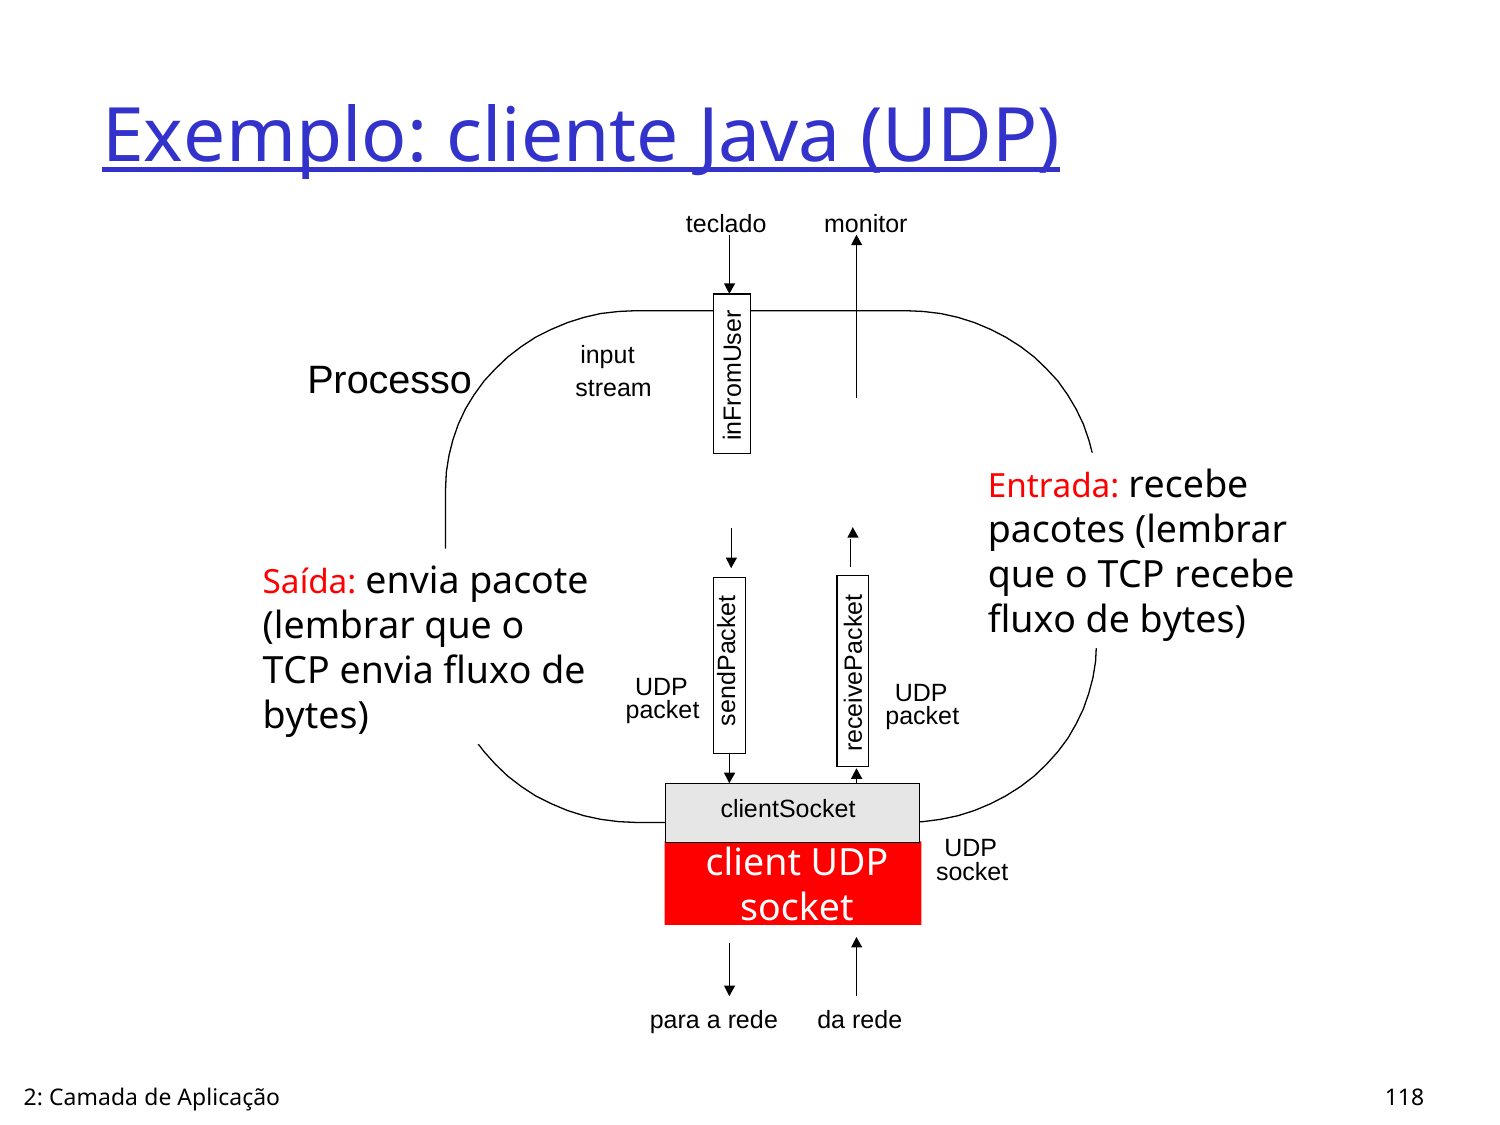

# Exemplo: cliente Java (UDP)
teclado
monitor
inFromUser
input
Processo
stream
Client
process
Entrada: recebe pacotes (lembrar que o TCP recebe fluxo de bytes)
Saída: envia pacote (lembrar que o TCP envia fluxo de bytes)
sendPacket
receivePacket
UDP
UDP
packet
packet
clientSocket
client UDP socket
UDP
socket
para a rede
 da rede
118